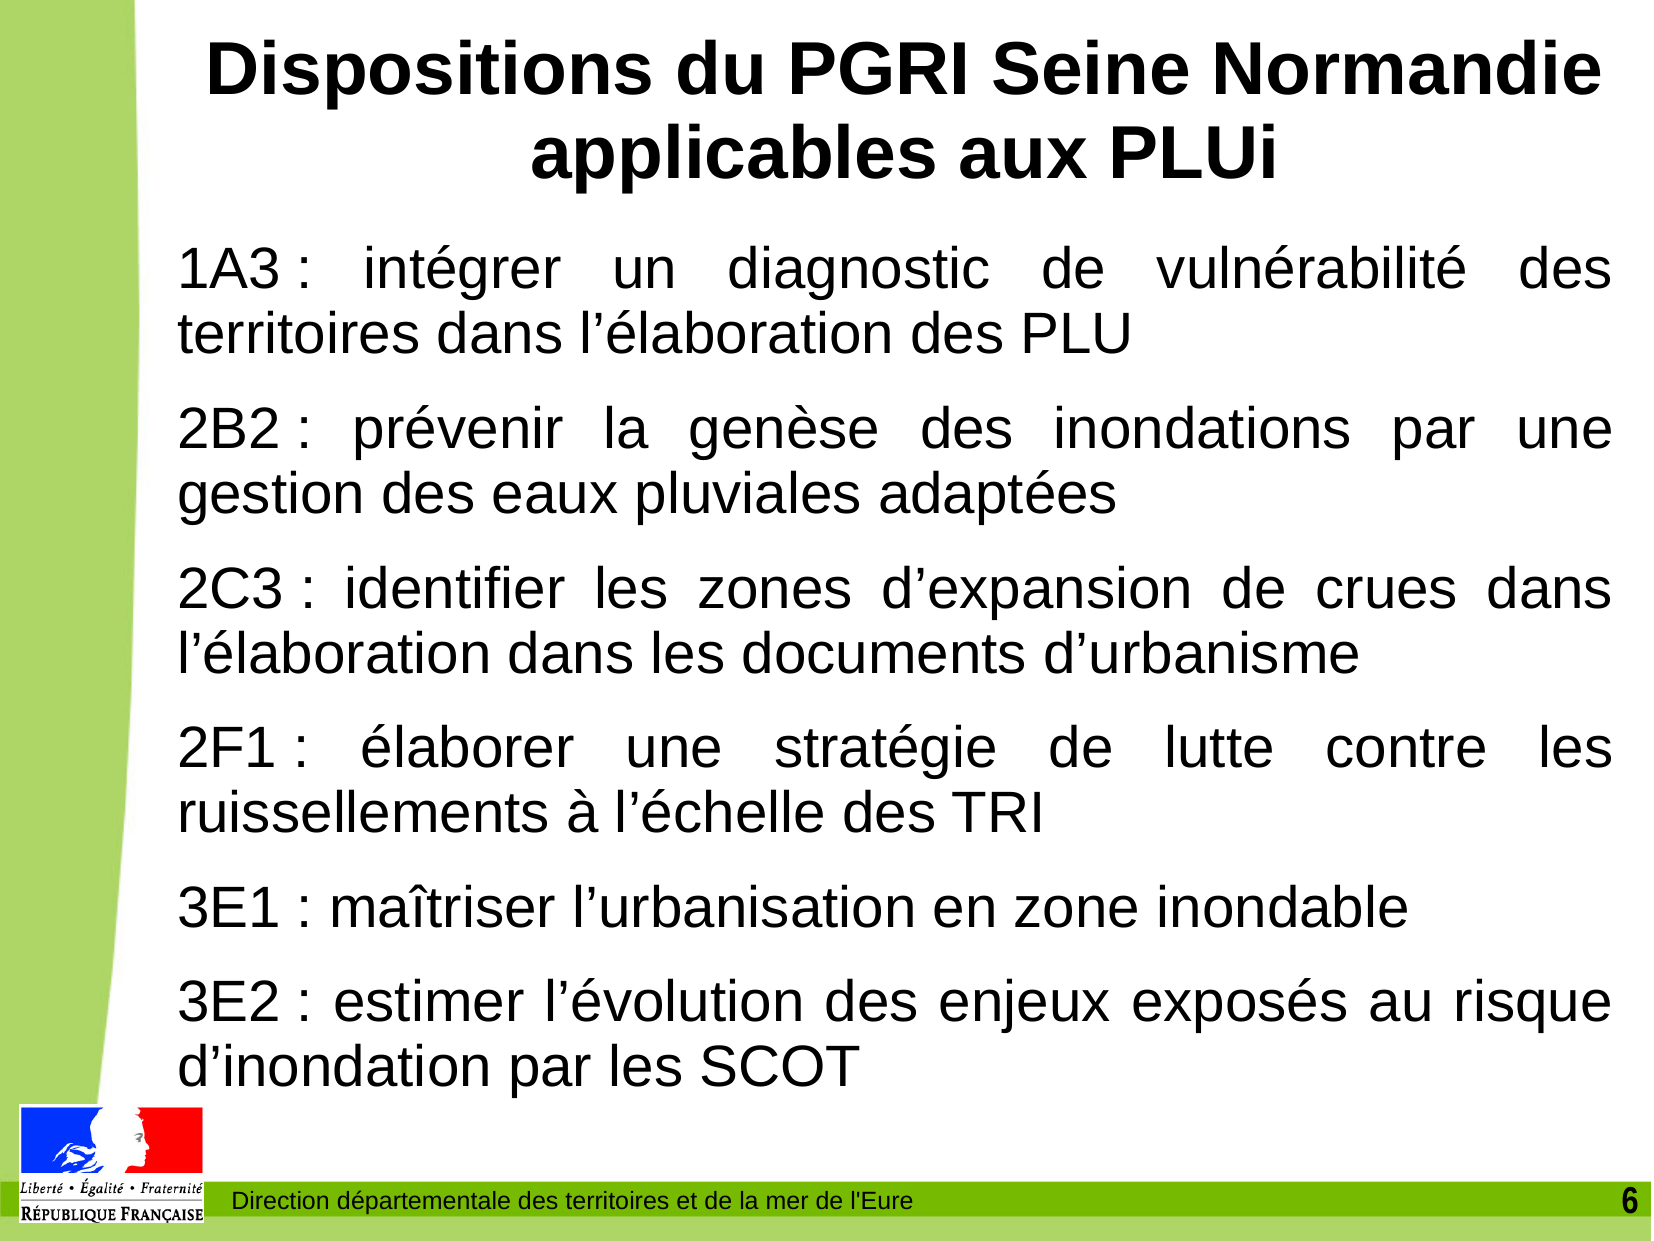

# Dispositions du PGRI Seine Normandie applicables aux PLUi
1A3 : intégrer un diagnostic de vulnérabilité des territoires dans l’élaboration des PLU
2B2 : prévenir la genèse des inondations par une gestion des eaux pluviales adaptées
2C3 : identifier les zones d’expansion de crues dans l’élaboration dans les documents d’urbanisme
2F1 : élaborer une stratégie de lutte contre les ruissellements à l’échelle des TRI
3E1 : maîtriser l’urbanisation en zone inondable
3E2 : estimer l’évolution des enjeux exposés au risque d’inondation par les SCOT